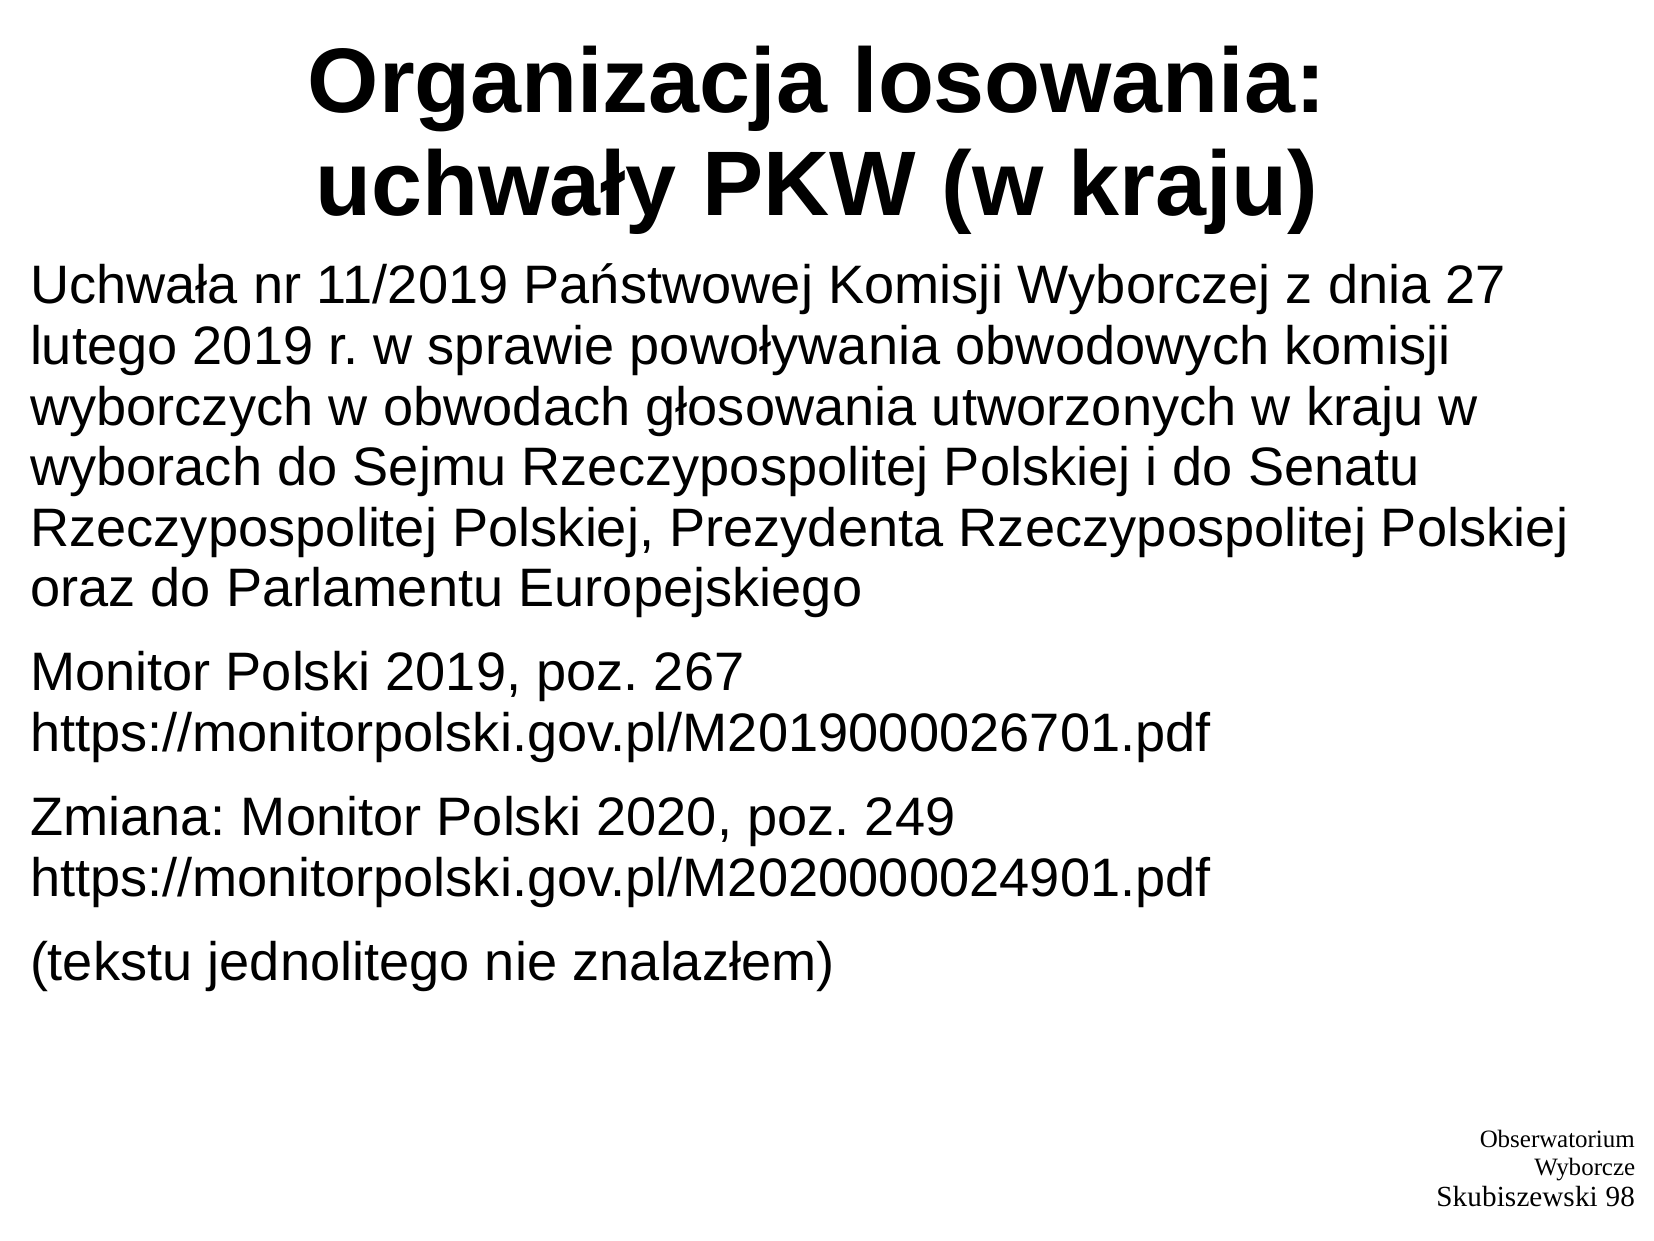

# Organizacja losowania: uchwały PKW (w kraju)
Uchwała nr 11/2019 Państwowej Komisji Wyborczej z dnia 27 lutego 2019 r. w sprawie powoływania obwodowych komisji wyborczych w obwodach głosowania utworzonych w kraju w wyborach do Sejmu Rzeczypospolitej Polskiej i do Senatu Rzeczypospolitej Polskiej, Prezydenta Rzeczypospolitej Polskiej oraz do Parlamentu Europejskiego
Monitor Polski 2019, poz. 267
https://monitorpolski.gov.pl/M2019000026701.pdf
Zmiana: Monitor Polski 2020, poz. 249https://monitorpolski.gov.pl/M2020000024901.pdf
(tekstu jednolitego nie znalazłem)
98